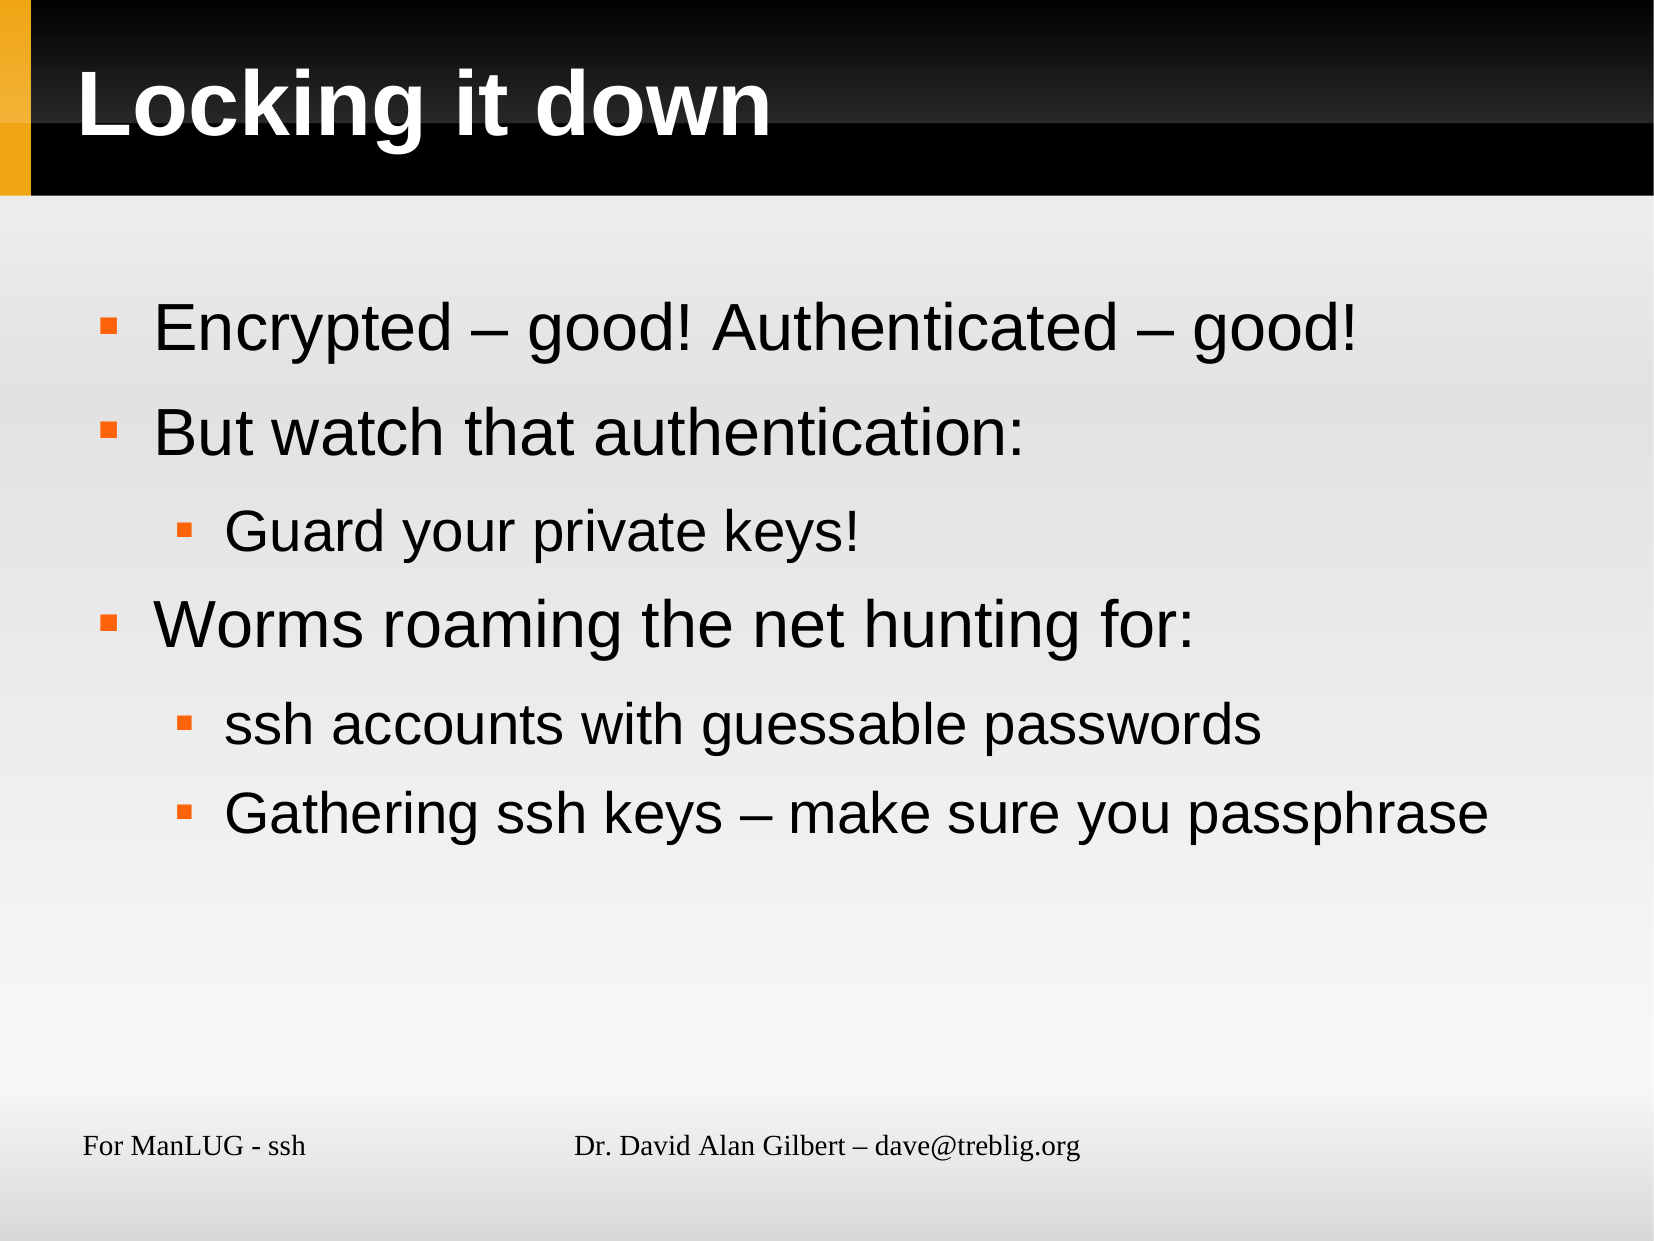

# Locking it down
Encrypted – good! Authenticated – good!
But watch that authentication:
Guard your private keys!
Worms roaming the net hunting for:
ssh accounts with guessable passwords
Gathering ssh keys – make sure you passphrase